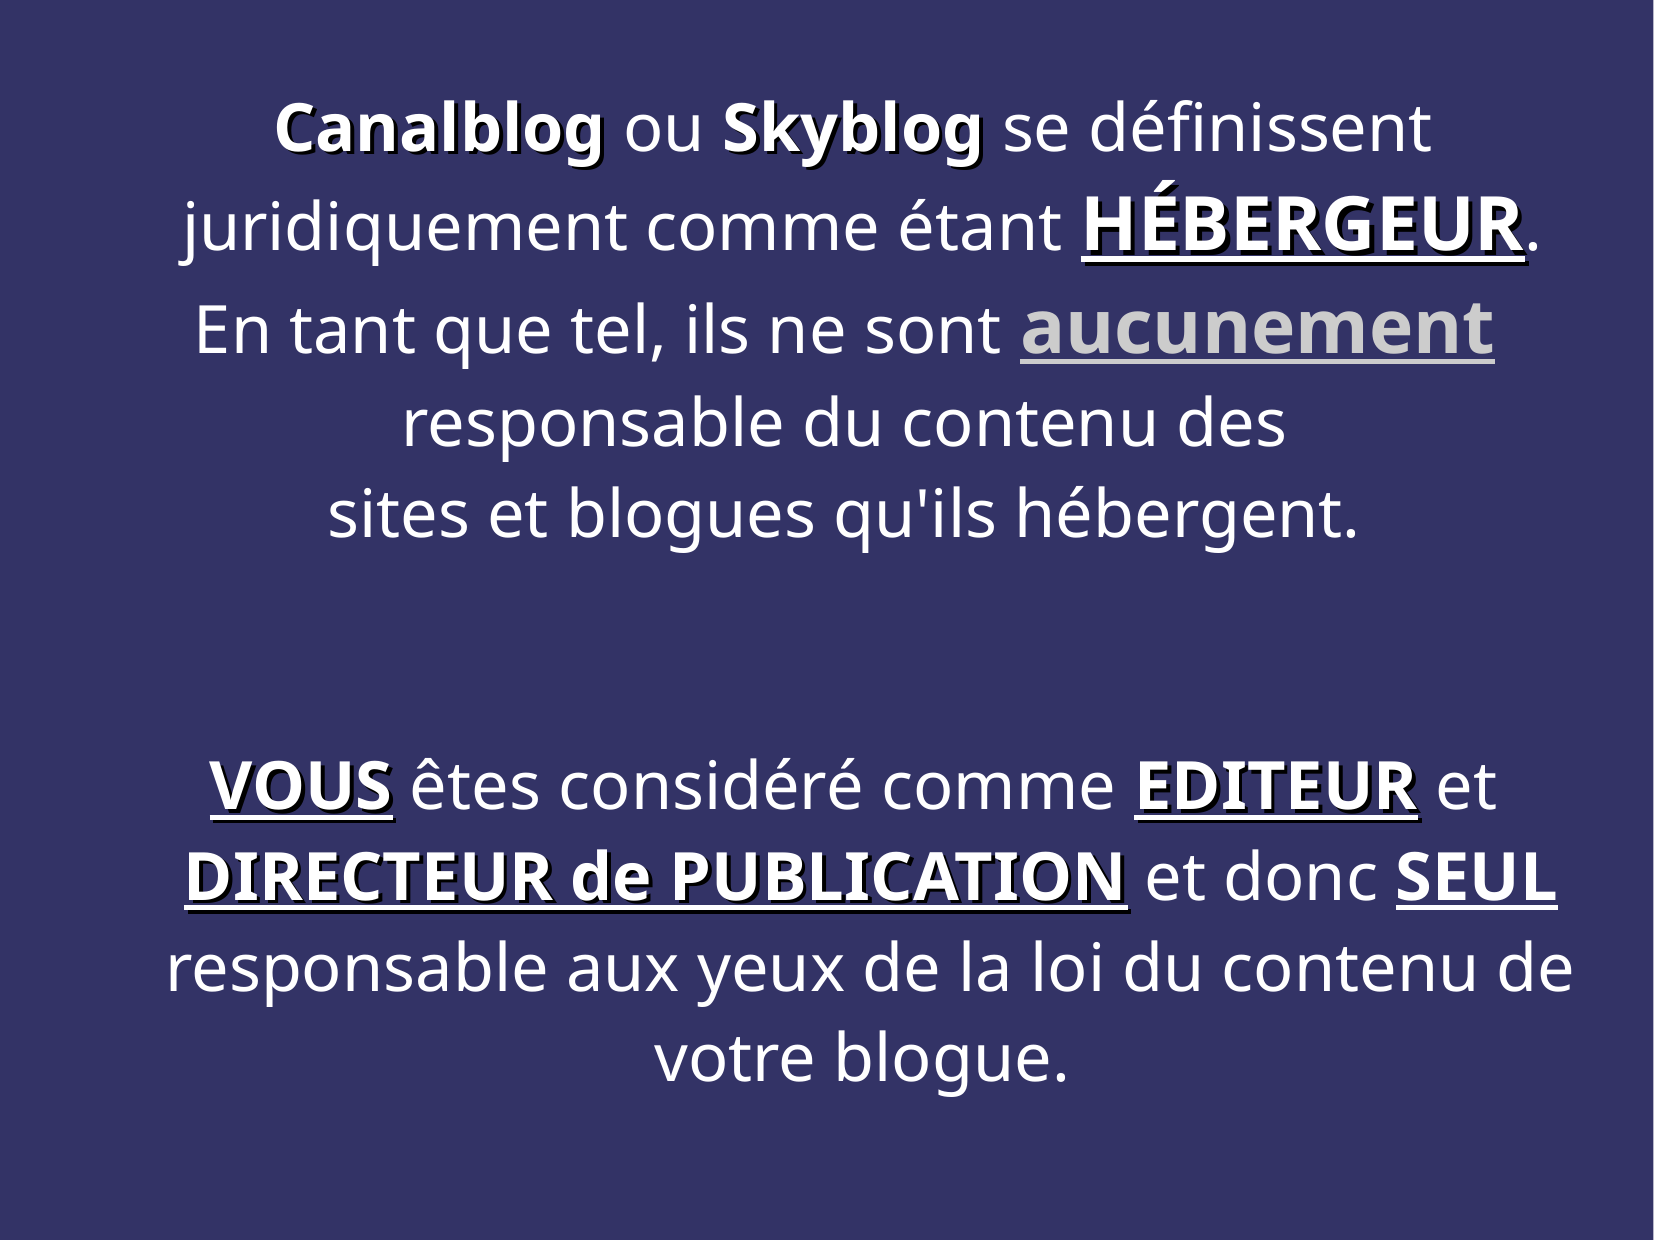

# Canalblog ou Skyblog se définissent juridiquement comme étant HÉBERGEUR.
En tant que tel, ils ne sont aucunement
responsable du contenu des
sites et blogues qu'ils hébergent.
VOUS êtes considéré comme EDITEUR et DIRECTEUR de PUBLICATION et donc SEUL responsable aux yeux de la loi du contenu de votre blogue.